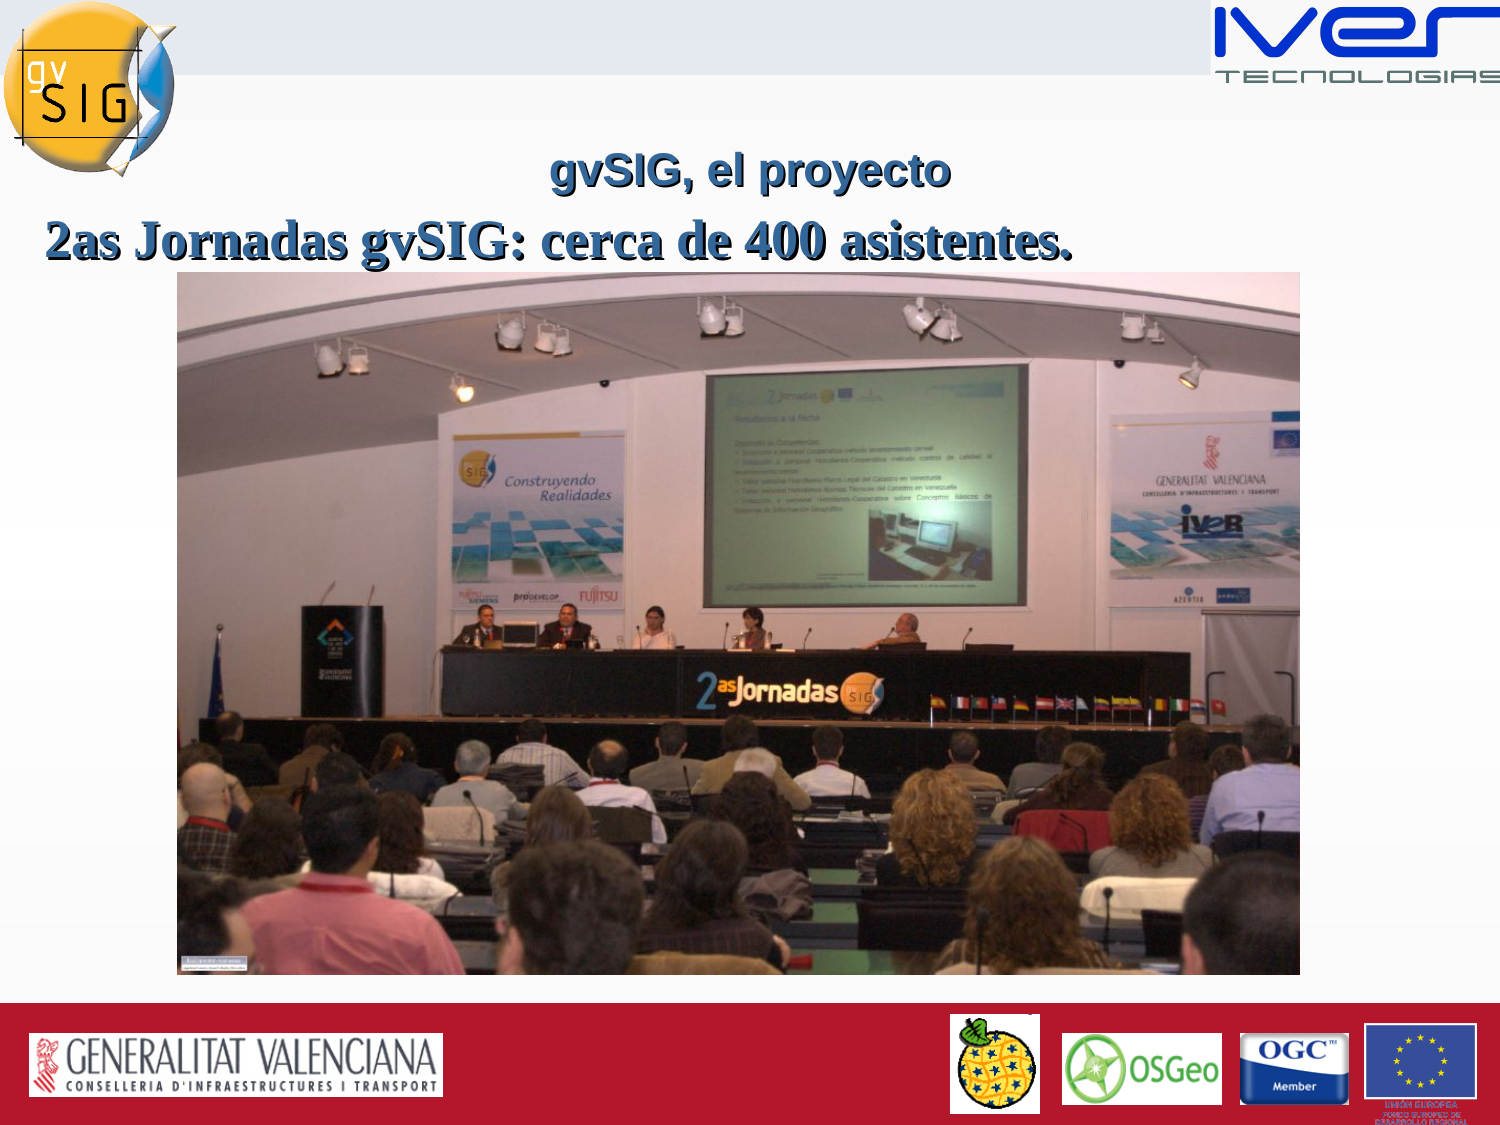

gvSIG, el proyecto
2as Jornadas gvSIG: cerca de 400 asistentes.